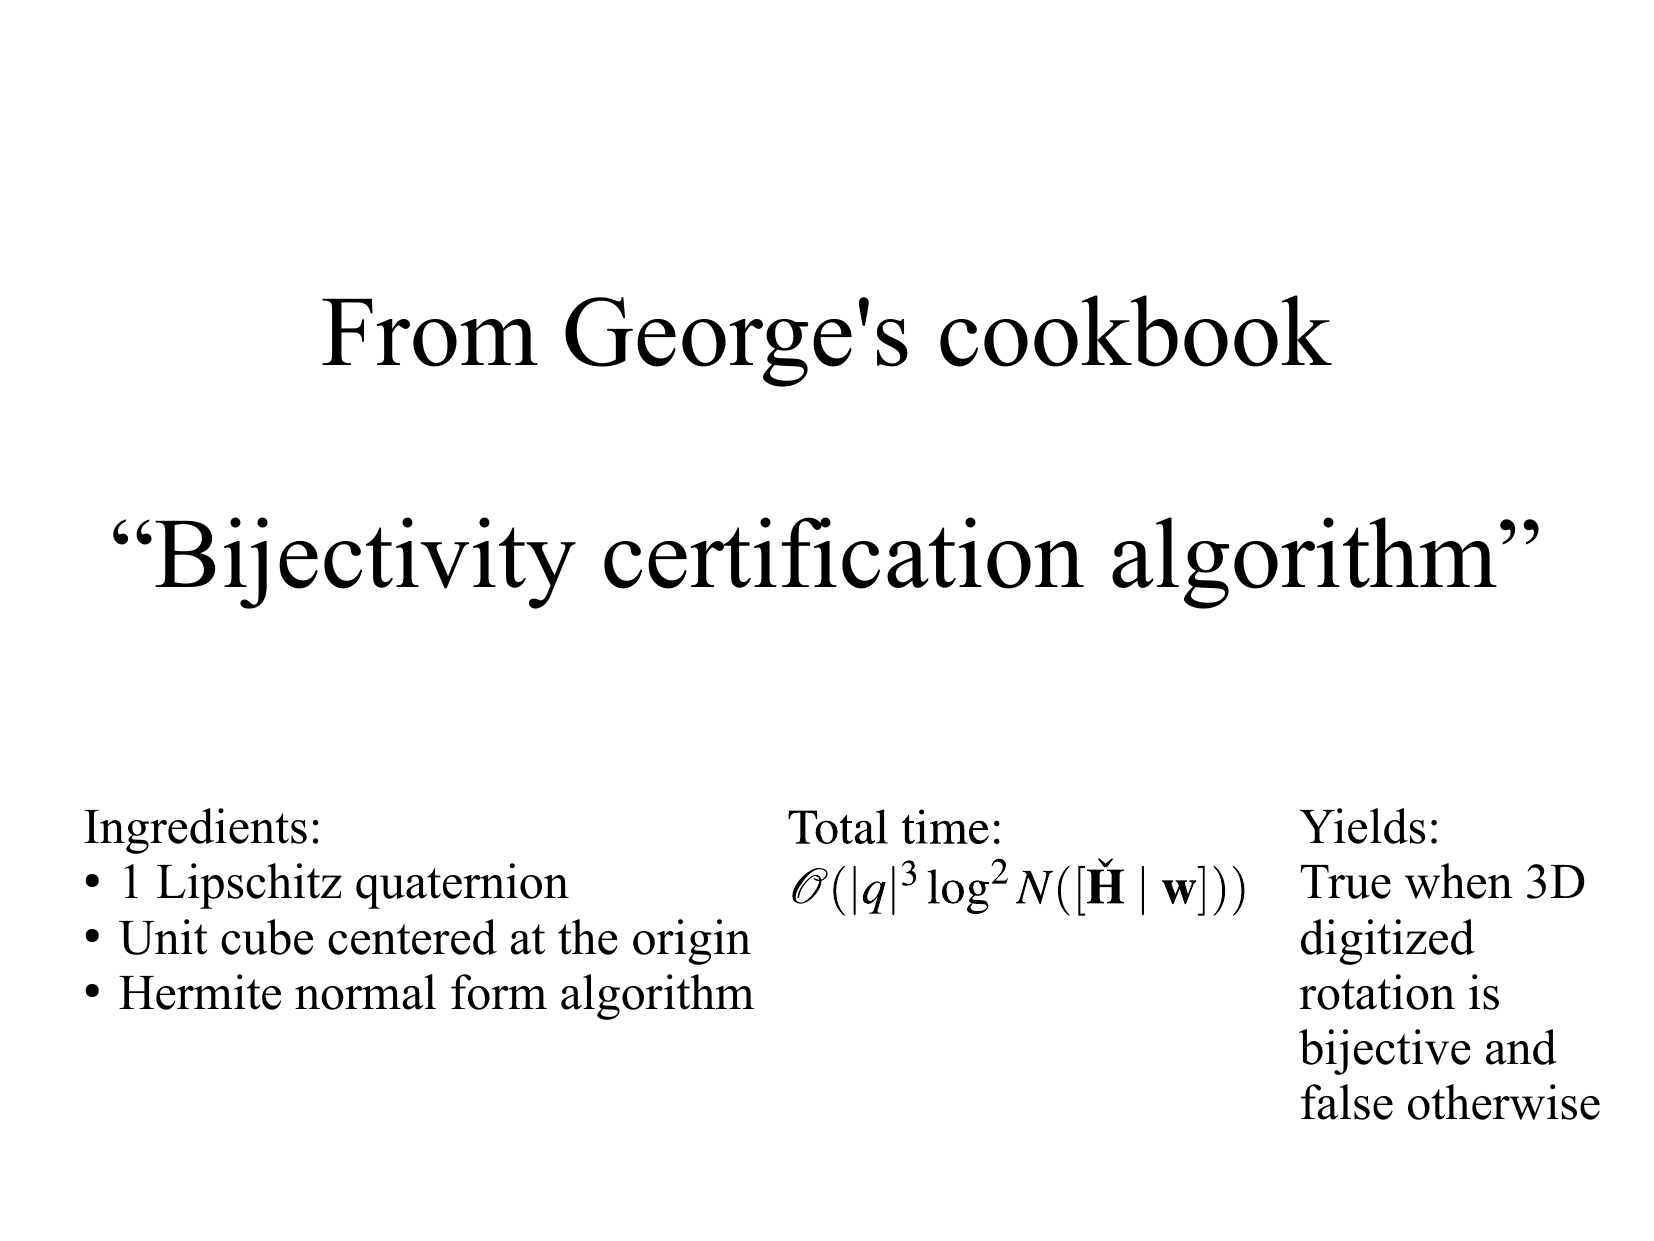

# From George's cookbook
“Bijectivity certification algorithm”
Ingredients:
1 Lipschitz quaternion
Unit cube centered at the origin
Hermite normal form algorithm
Yields:
True when 3D digitized rotation is bijective and false otherwise